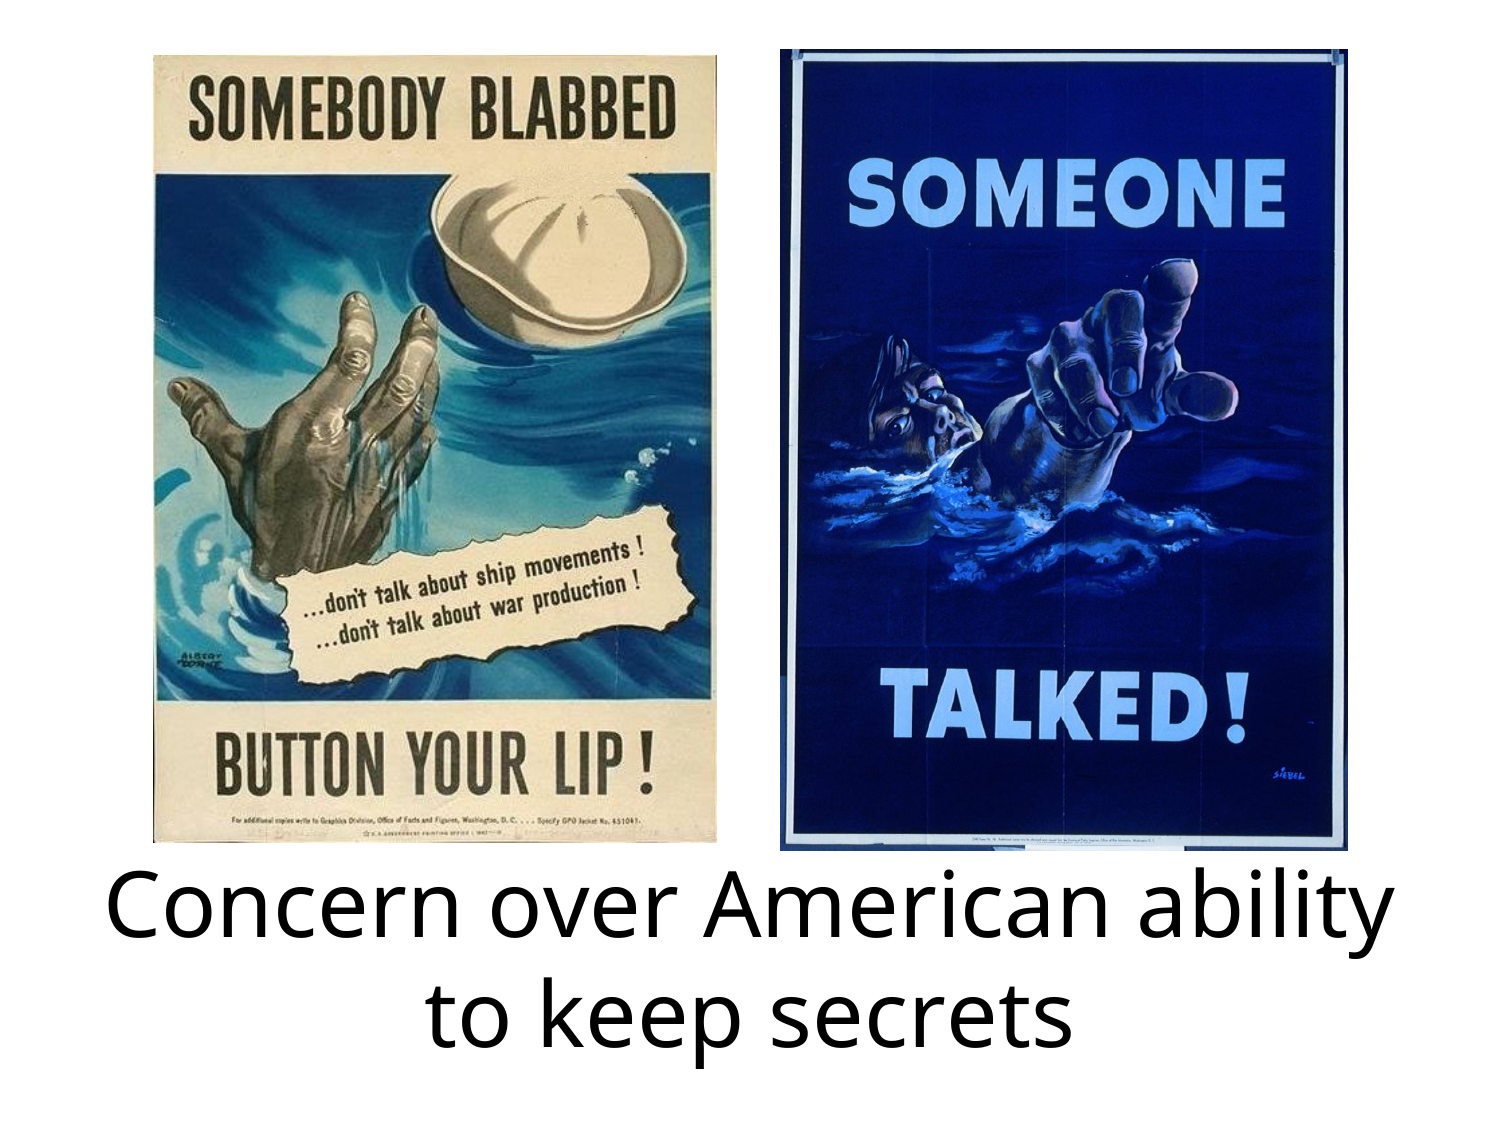

Concern over American ability to keep secrets